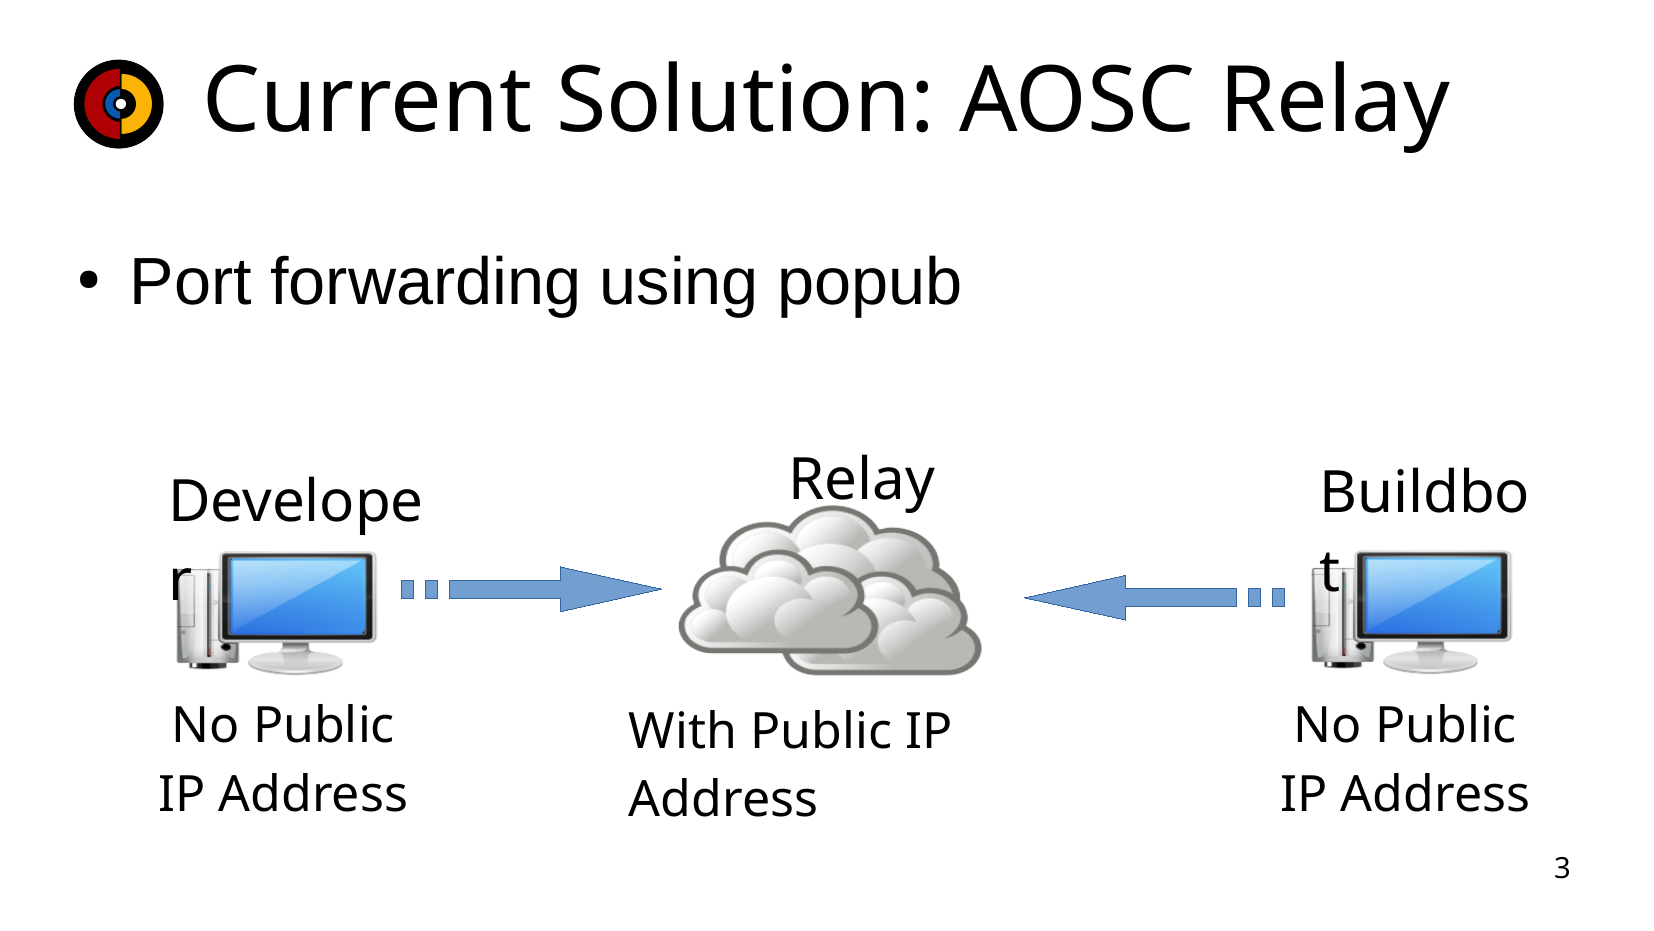

# Current Solution: AOSC Relay
Port forwarding using popub
Relay
Buildbot
Developer
No Public
IP Address
No Public
IP Address
With Public IP Address
3